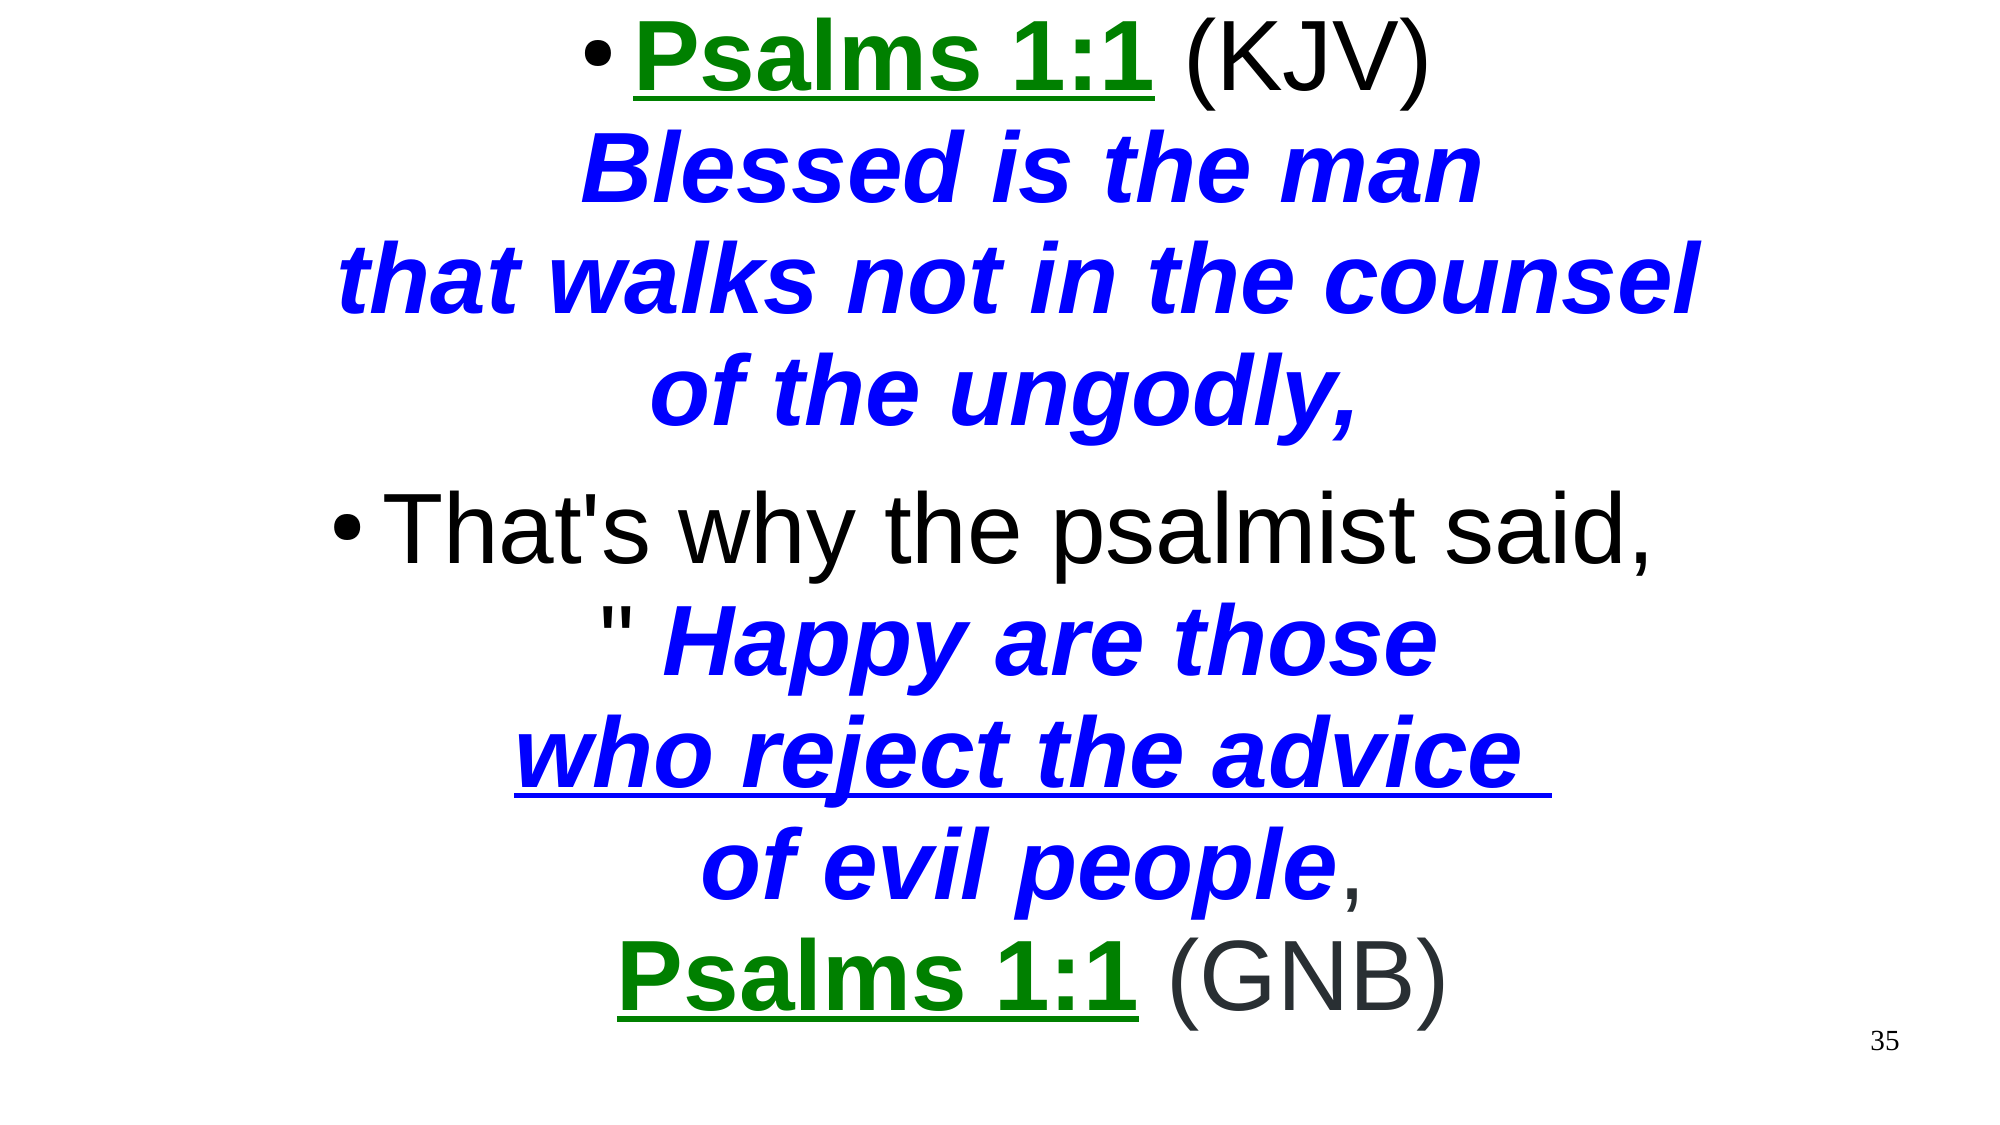

# Psalms 1:1 (KJV) Blessed is the man that walks not in the counsel of the ungodly,
That's why the psalmist said,
" Happy are those
who reject the advice
of evil people,
Psalms 1:1 (GNB)
35